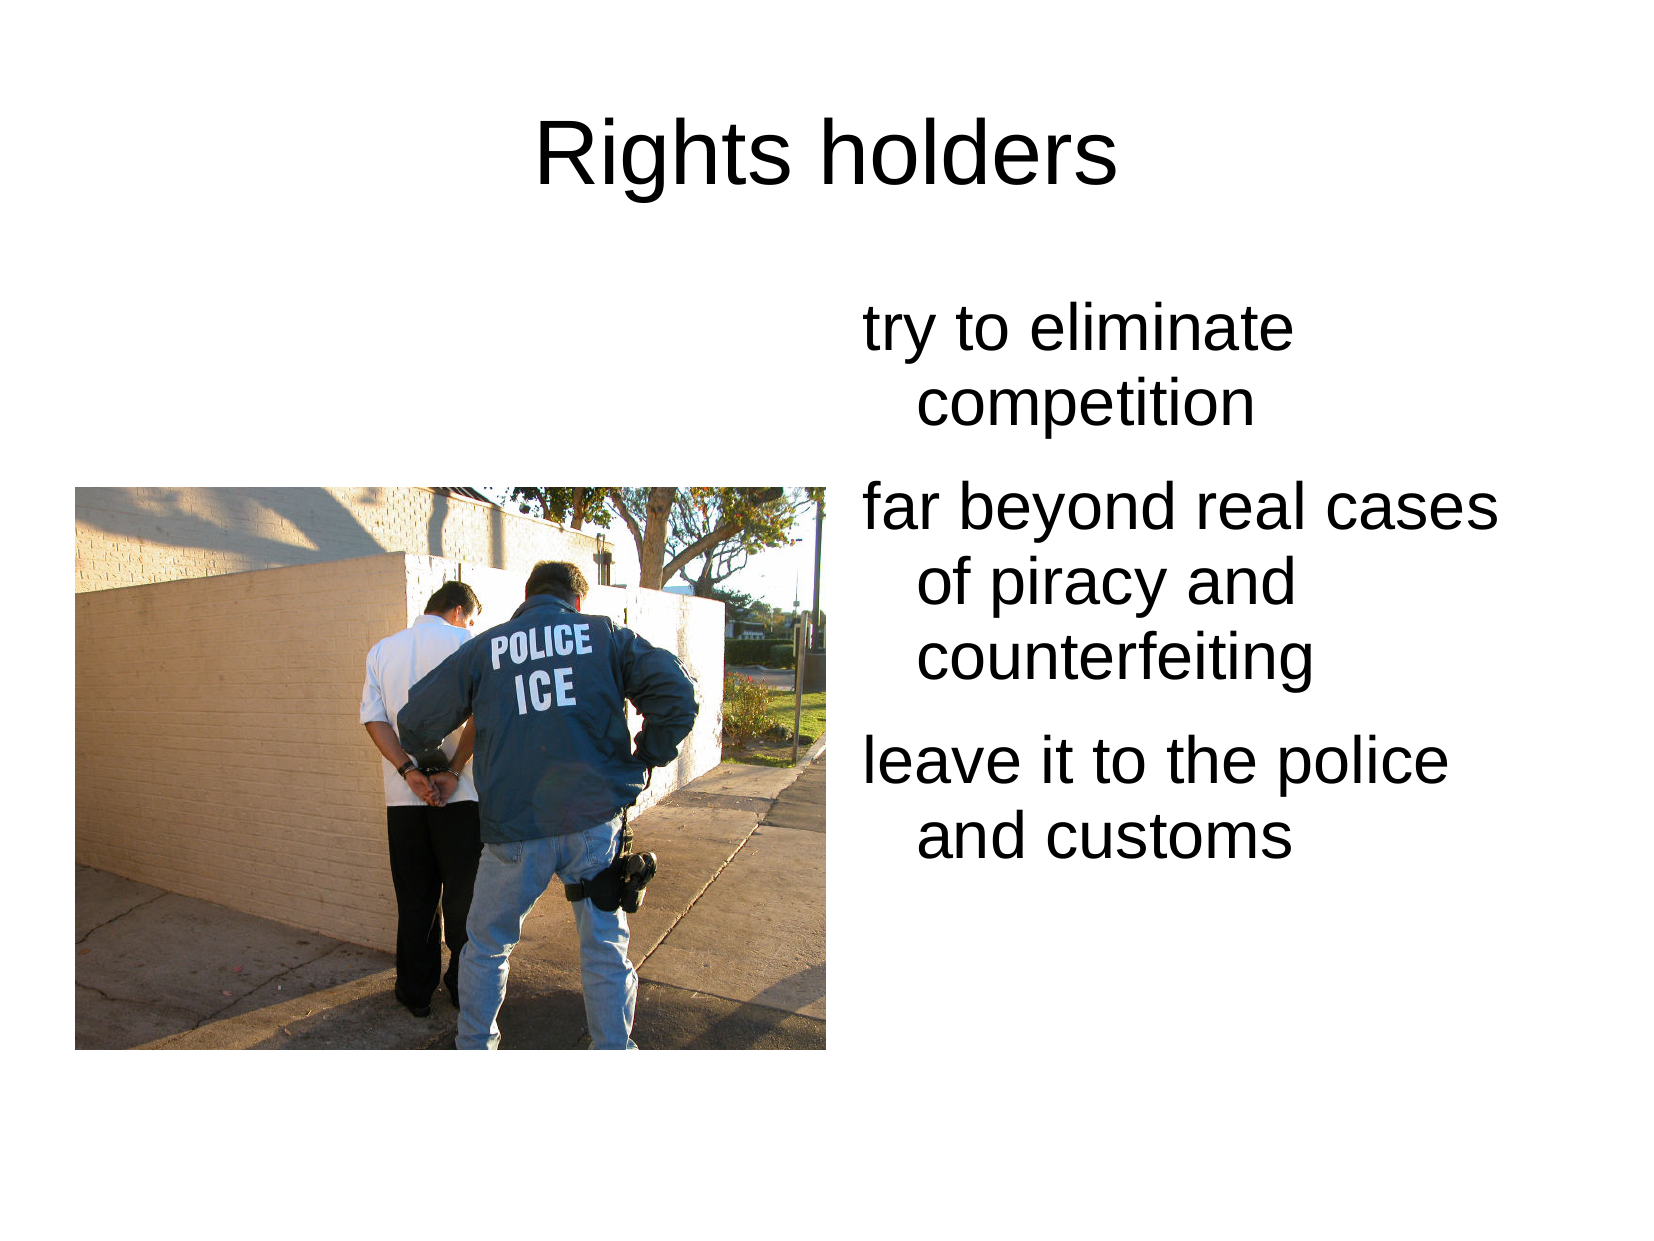

# Rights holders
try to eliminate competition
far beyond real cases of piracy and counterfeiting
leave it to the police and customs